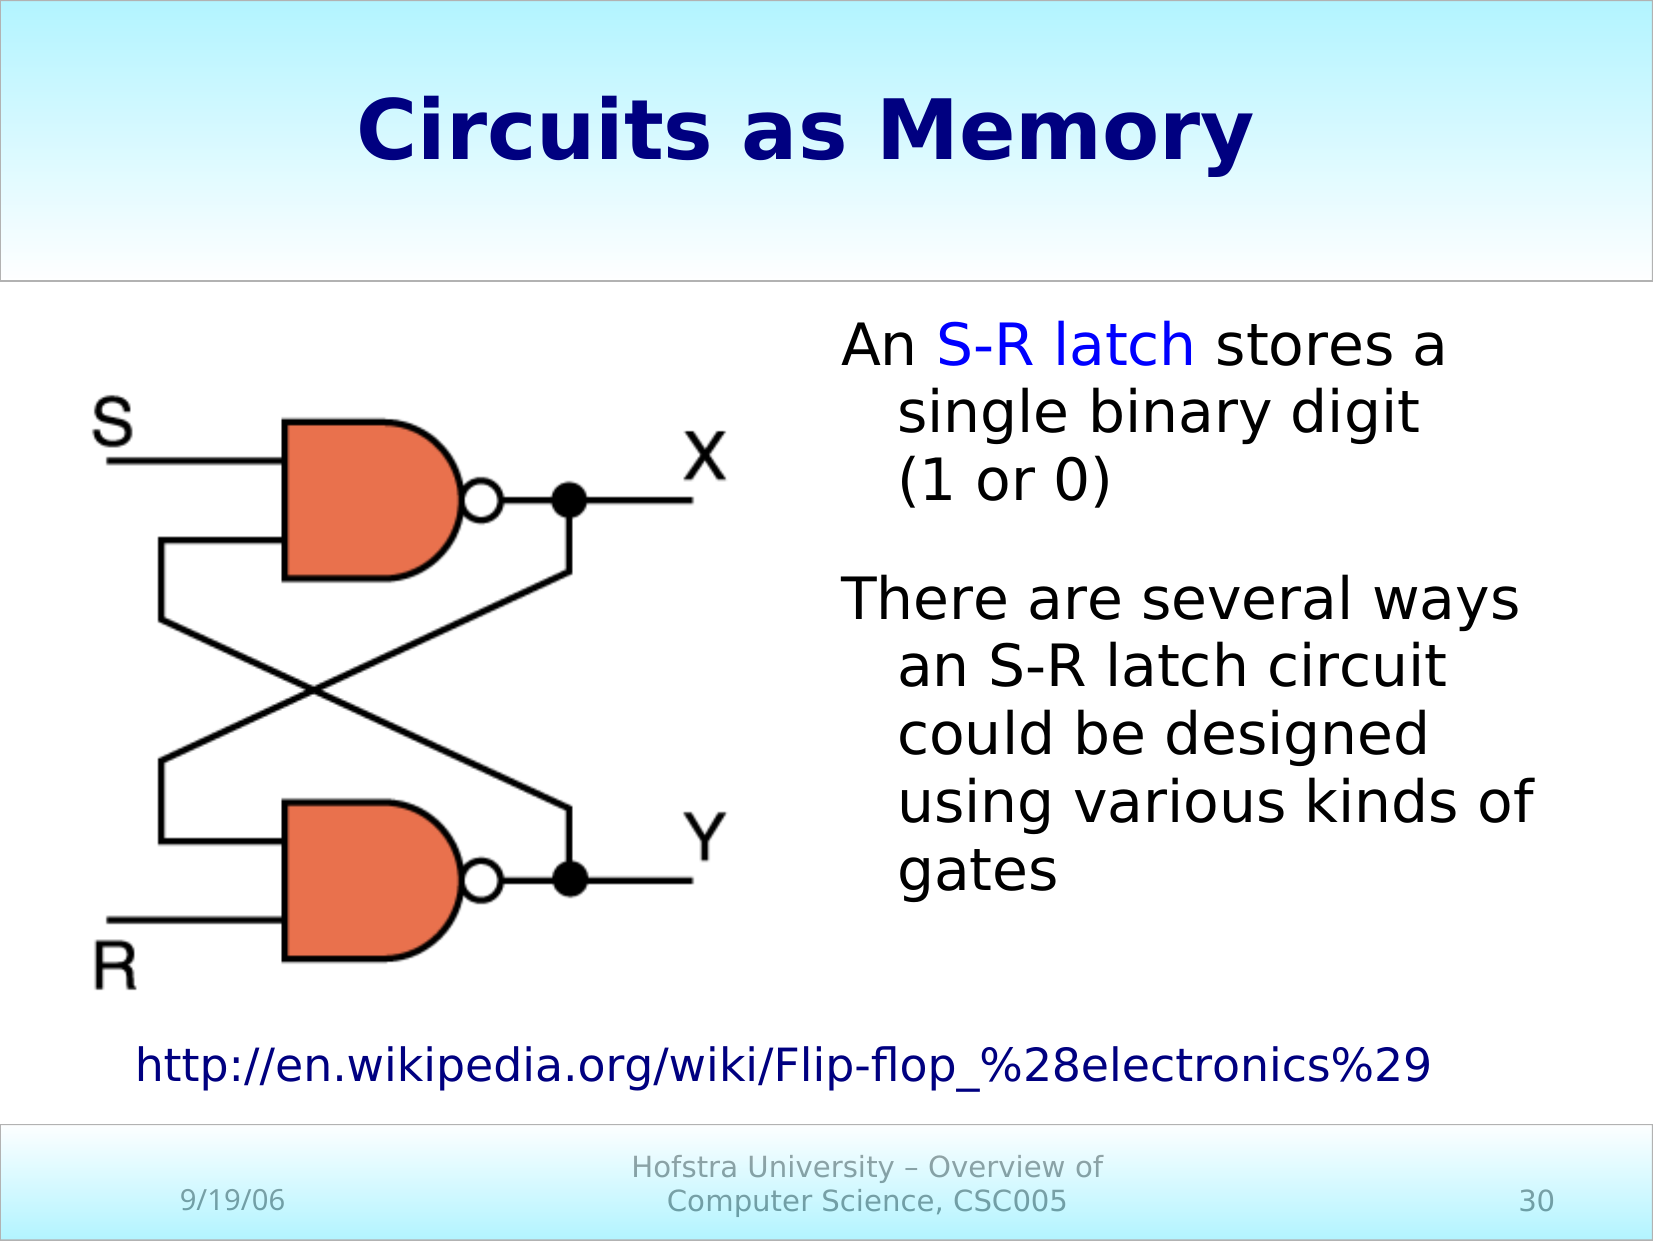

# Circuits as Memory
An S-R latch stores a single binary digit
(1 or 0)
There are several ways an S-R latch circuit could be designed using various kinds of gates
http://en.wikipedia.org/wiki/Flip-flop_%28electronics%29
09/27/06
30